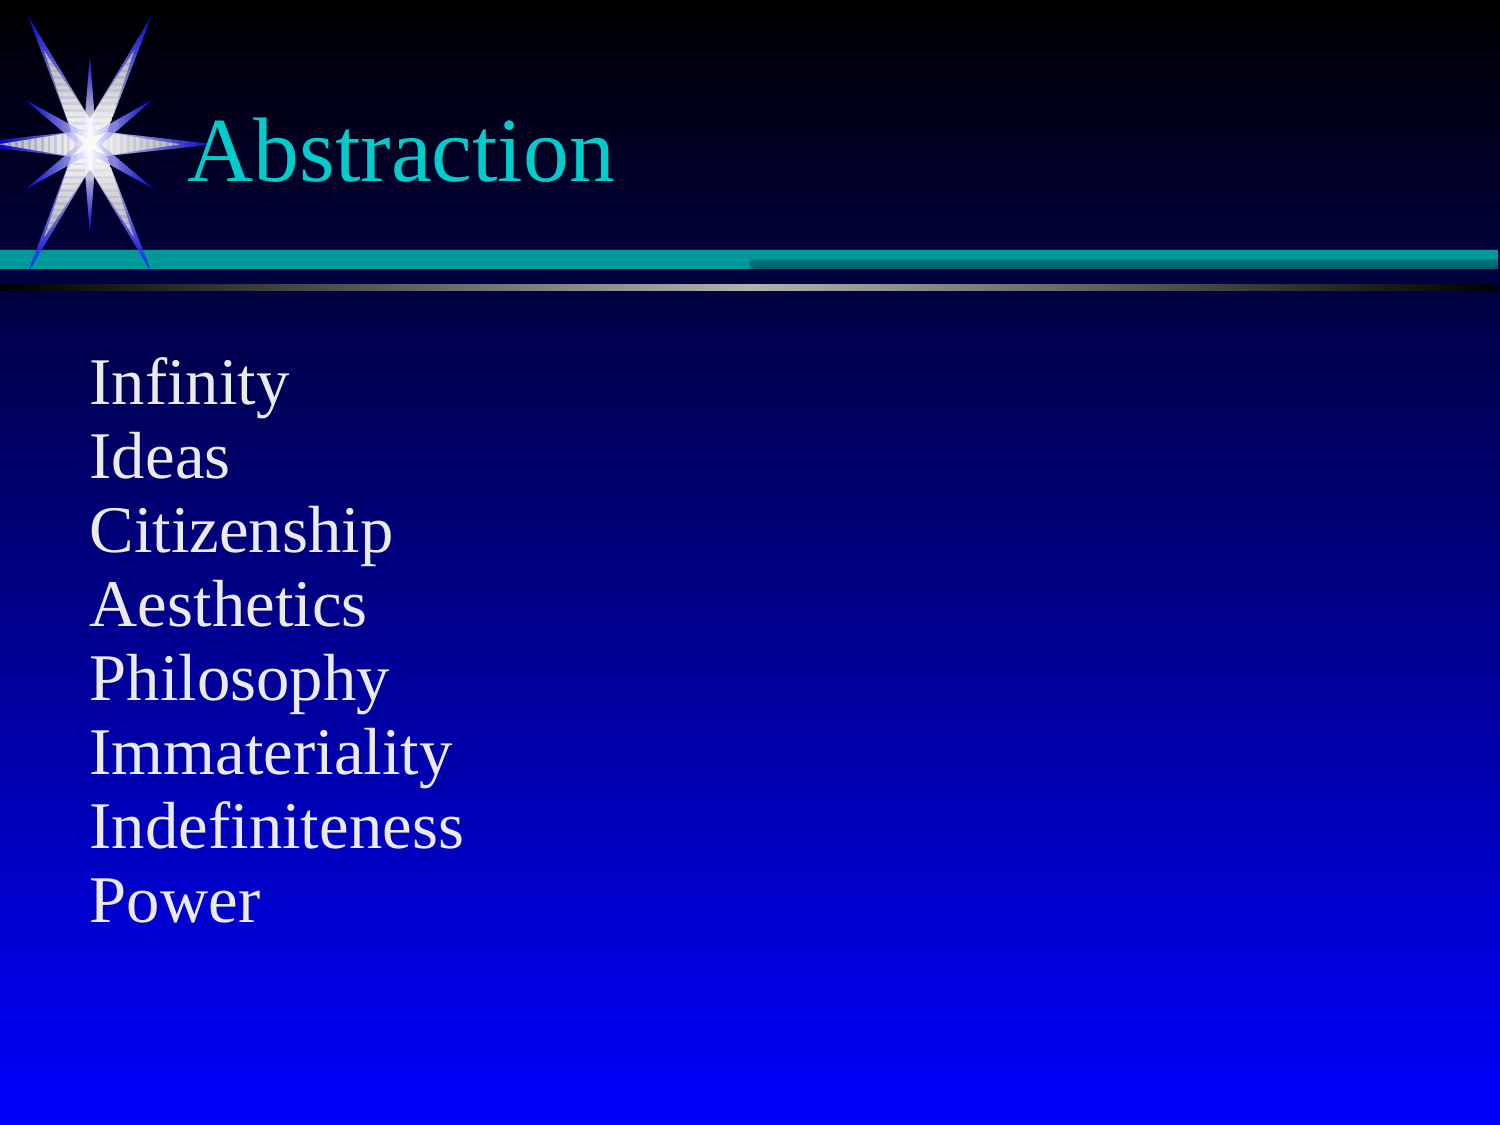

# Abstraction
Infinity
Ideas
Citizenship
Aesthetics
Philosophy
Immateriality
Indefiniteness
Power